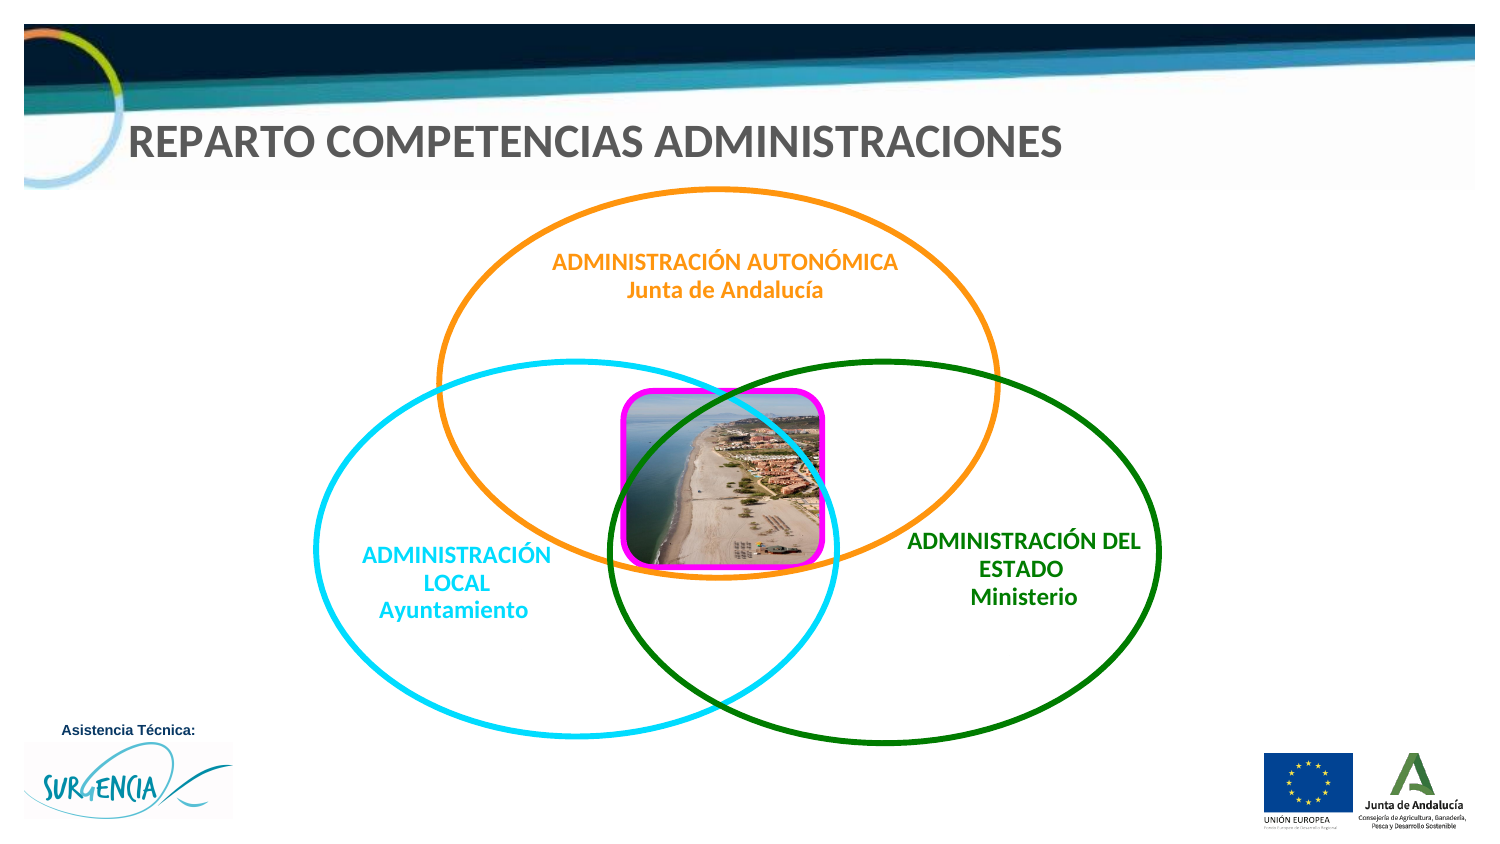

REPARTO COMPETENCIAS ADMINISTRACIONES
ADMINISTRACIÓN AUTONÓMICA
Junta de Andalucía
ADMINISTRACIÓN DEL ESTADO
Ministerio
ADMINISTRACIÓN LOCAL
Ayuntamiento
Asistencia Técnica: